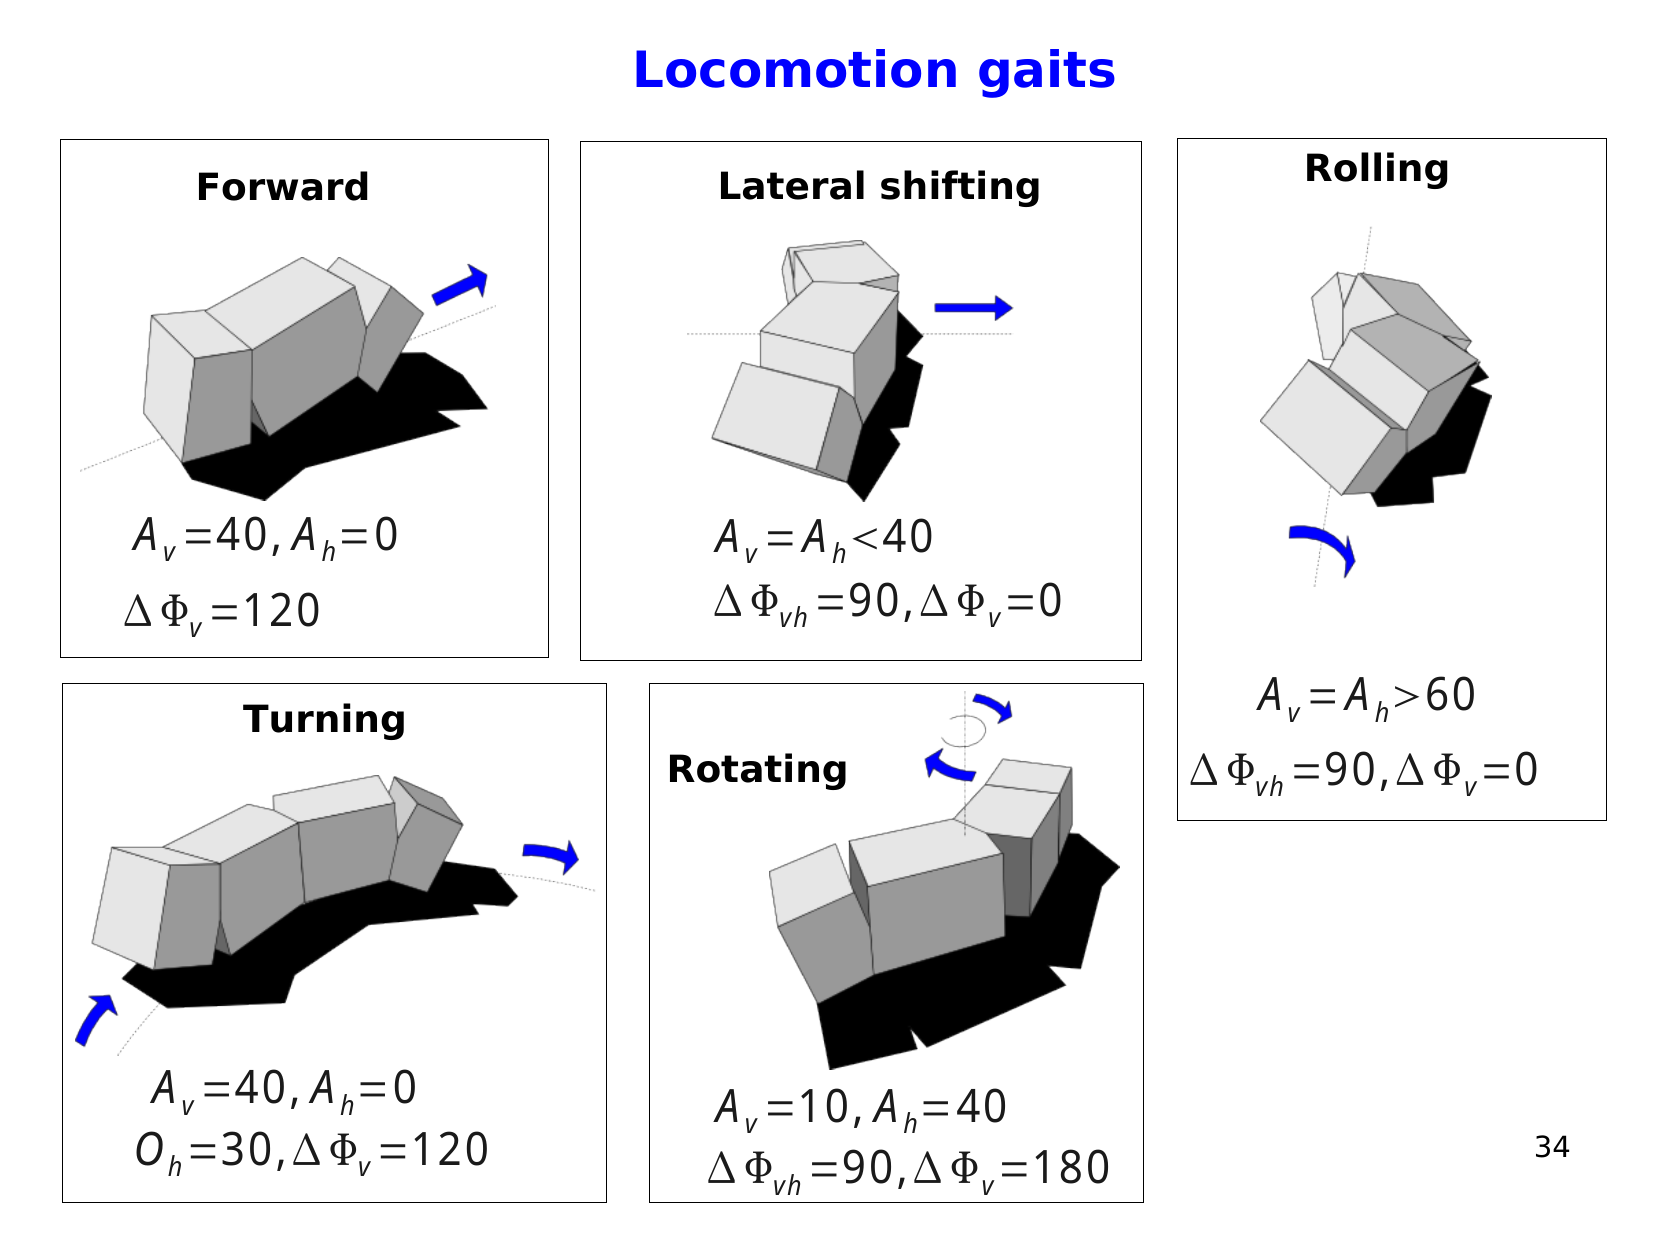

Locomotion gaits
Rolling
Forward
Lateral shifting
Rotating
Turning
34